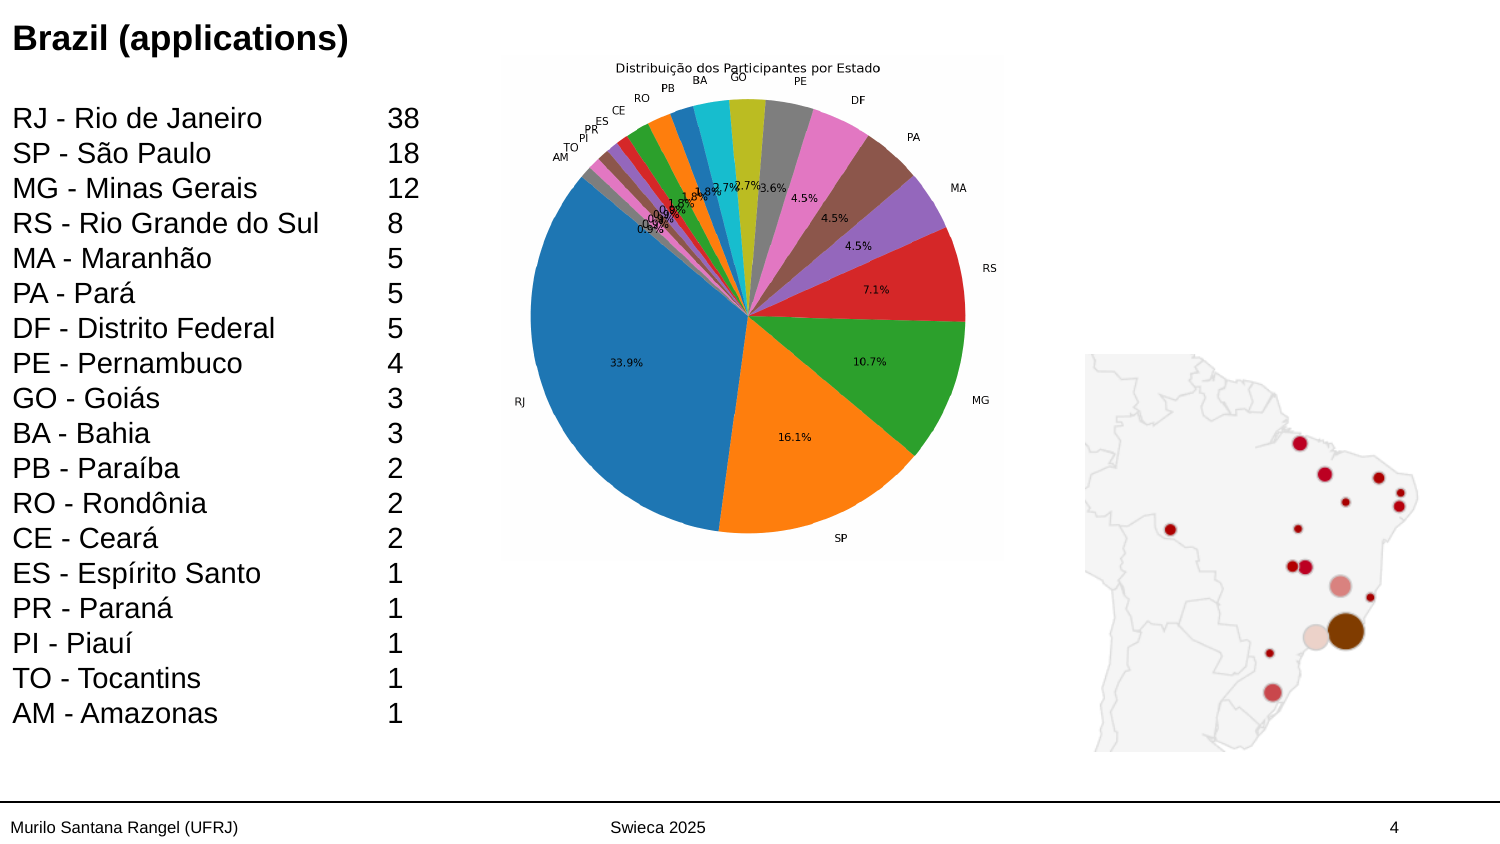

Brazil (applications)
RJ - Rio de Janeiro		38
SP - São Paulo			18
MG - Minas Gerais		12
RS - Rio Grande do Sul	8
MA - Maranhão			5
PA - Pará				5
DF - Distrito Federal		5
PE - Pernambuco		4
GO - Goiás				3
BA - Bahia				3
PB - Paraíba			2
RO - Rondônia			2
CE - Ceará				2
ES - Espírito Santo		1
PR - Paraná			1
PI - Piauí				1
TO - Tocantins			1
AM - Amazonas			1